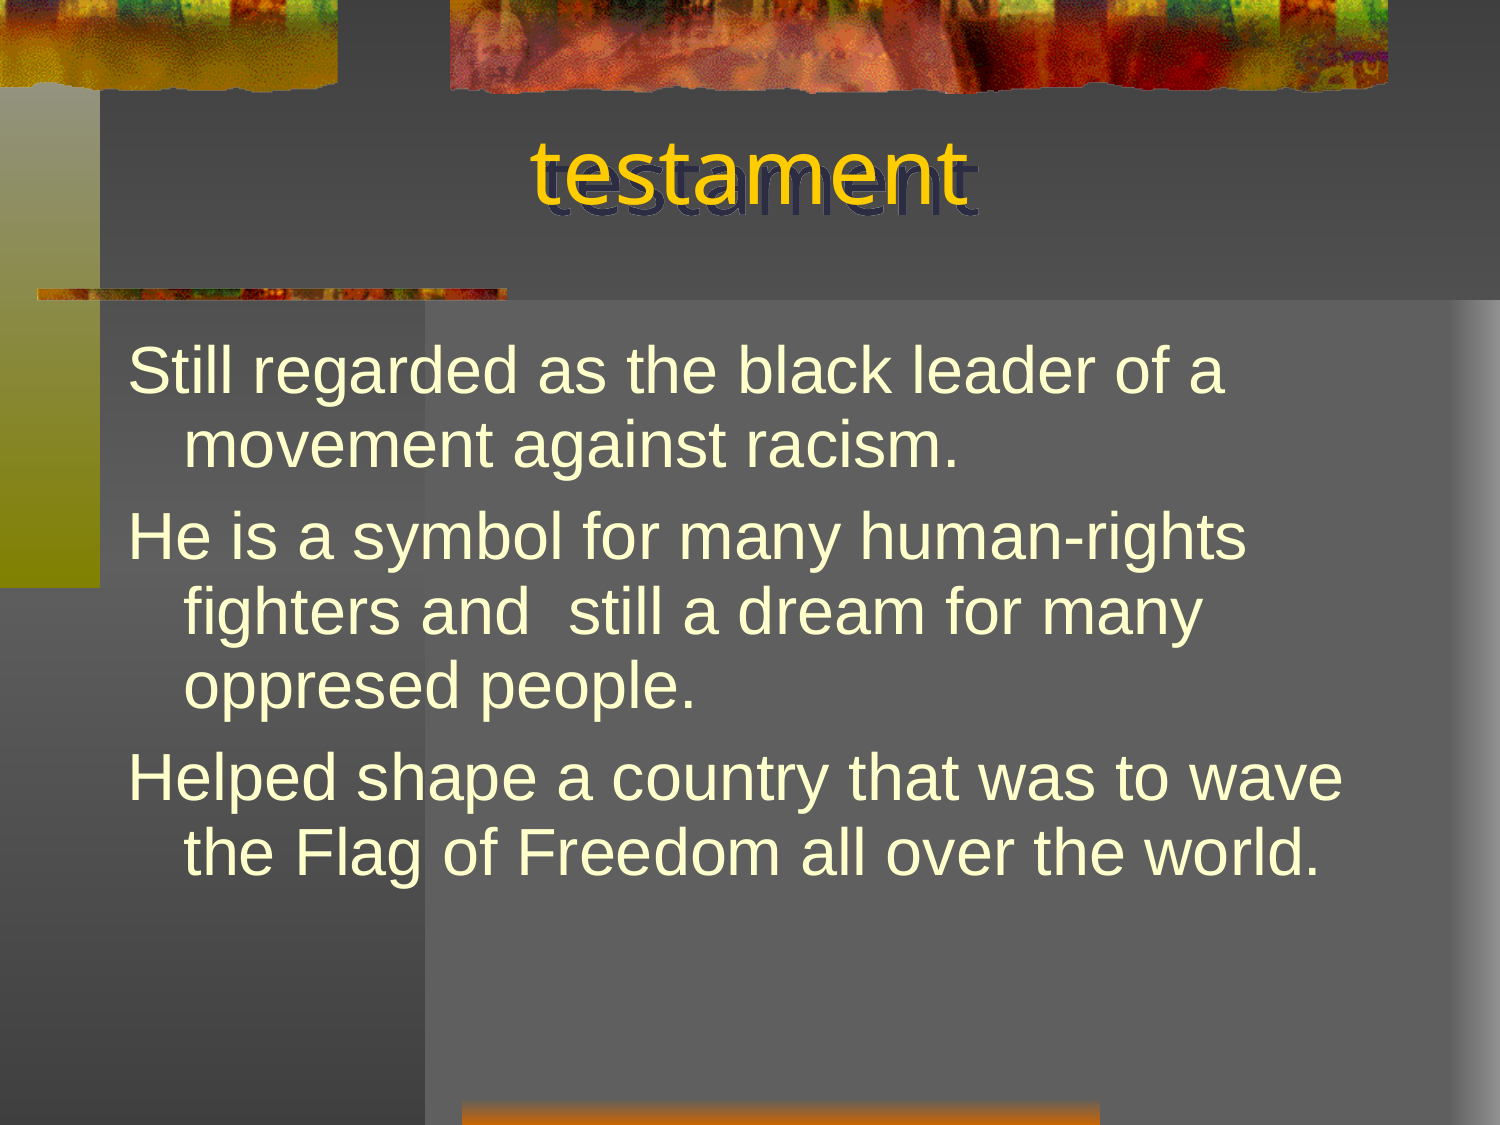

# testament
Still regarded as the black leader of a movement against racism.
He is a symbol for many human-rights fighters and still a dream for many oppresed people.
Helped shape a country that was to wave the Flag of Freedom all over the world.